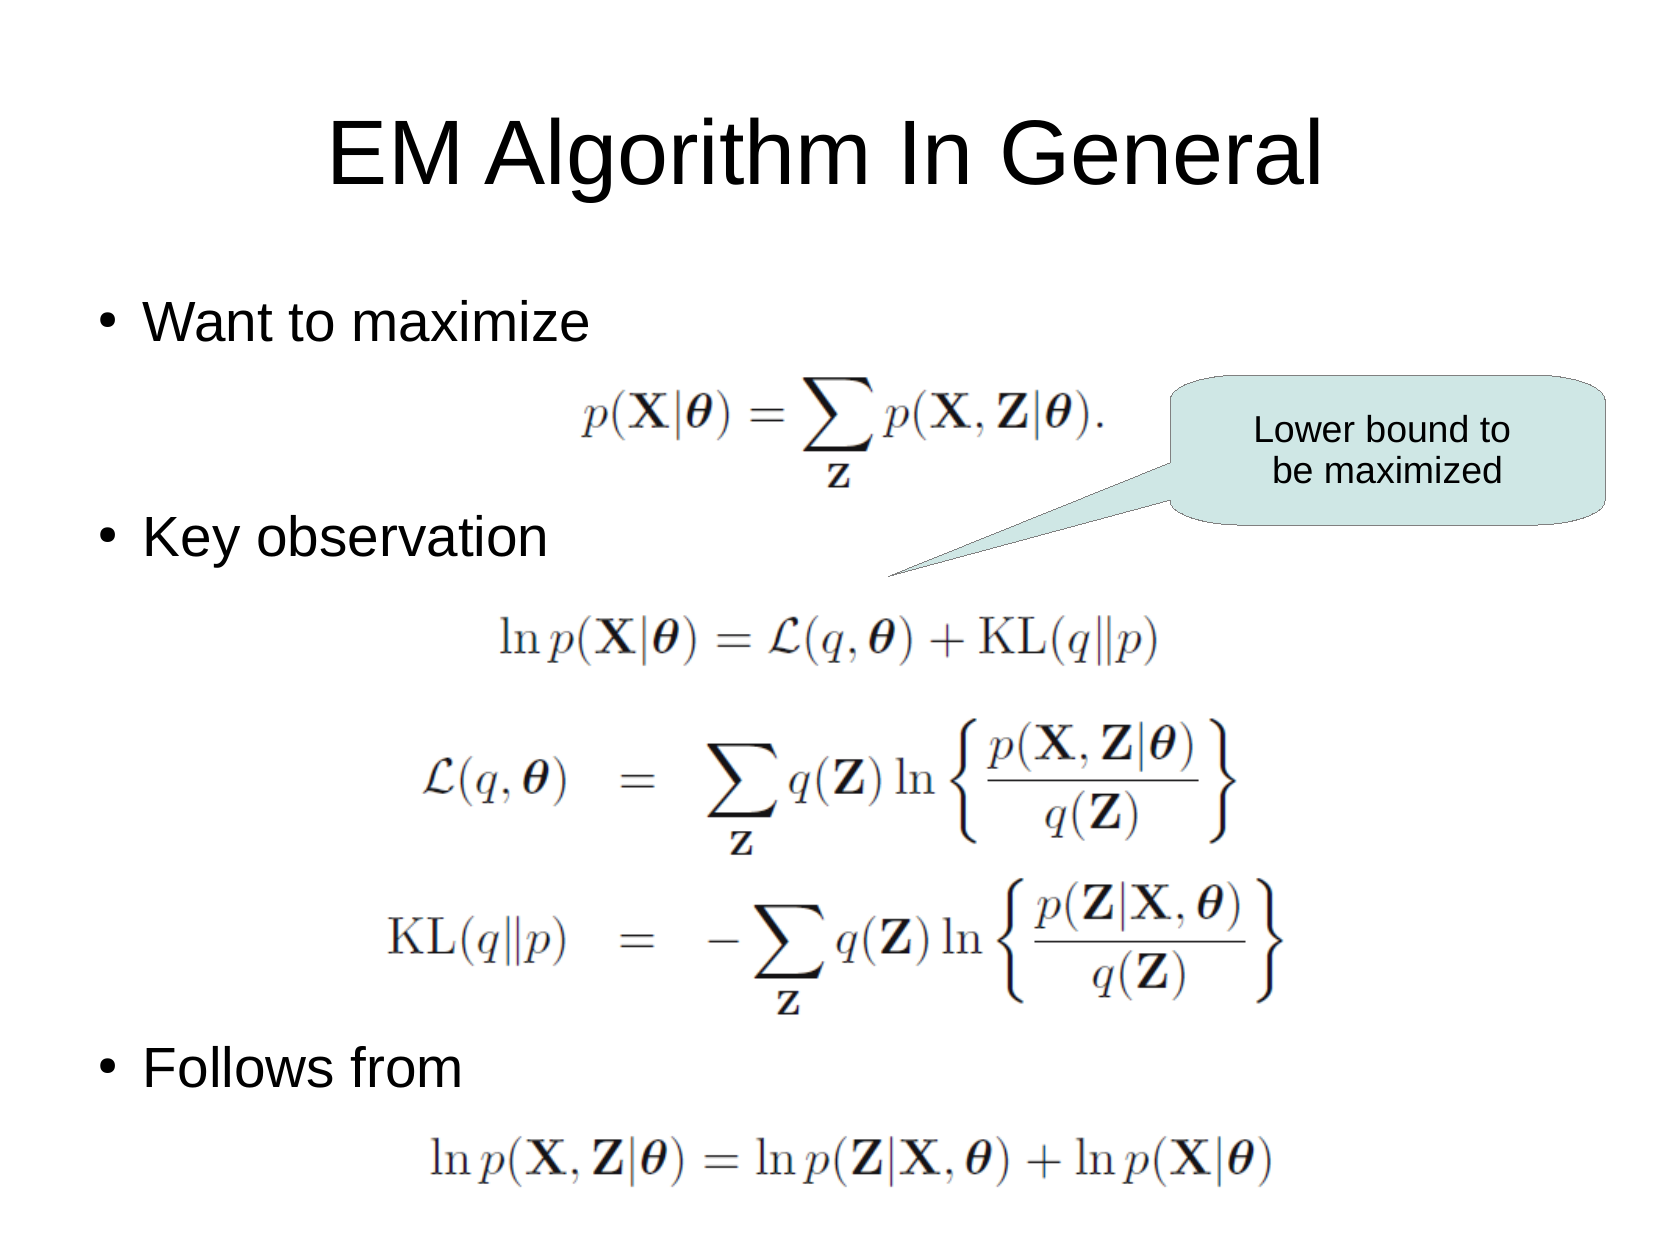

# EM Algorithm In General
Want to maximize
Key observation
Follows from
Lower bound to
be maximized